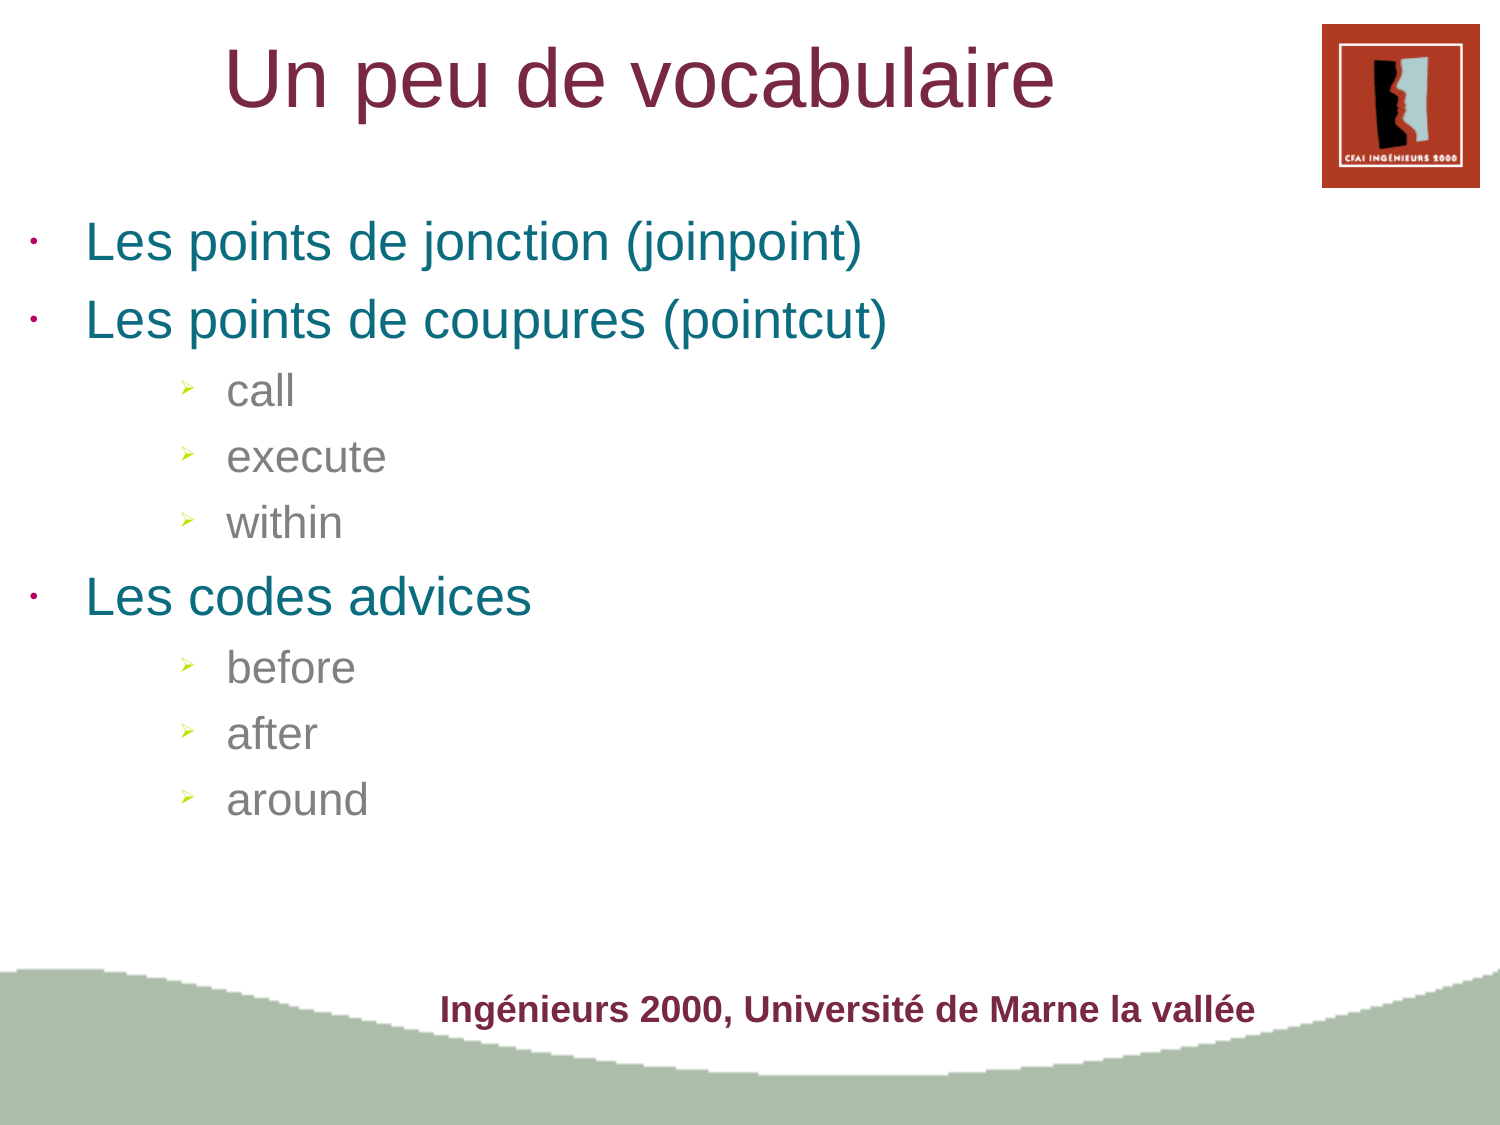

# Un peu de vocabulaire
Les points de jonction (joinpoint)
Les points de coupures (pointcut)
call
execute
within
Les codes advices
before
after
around